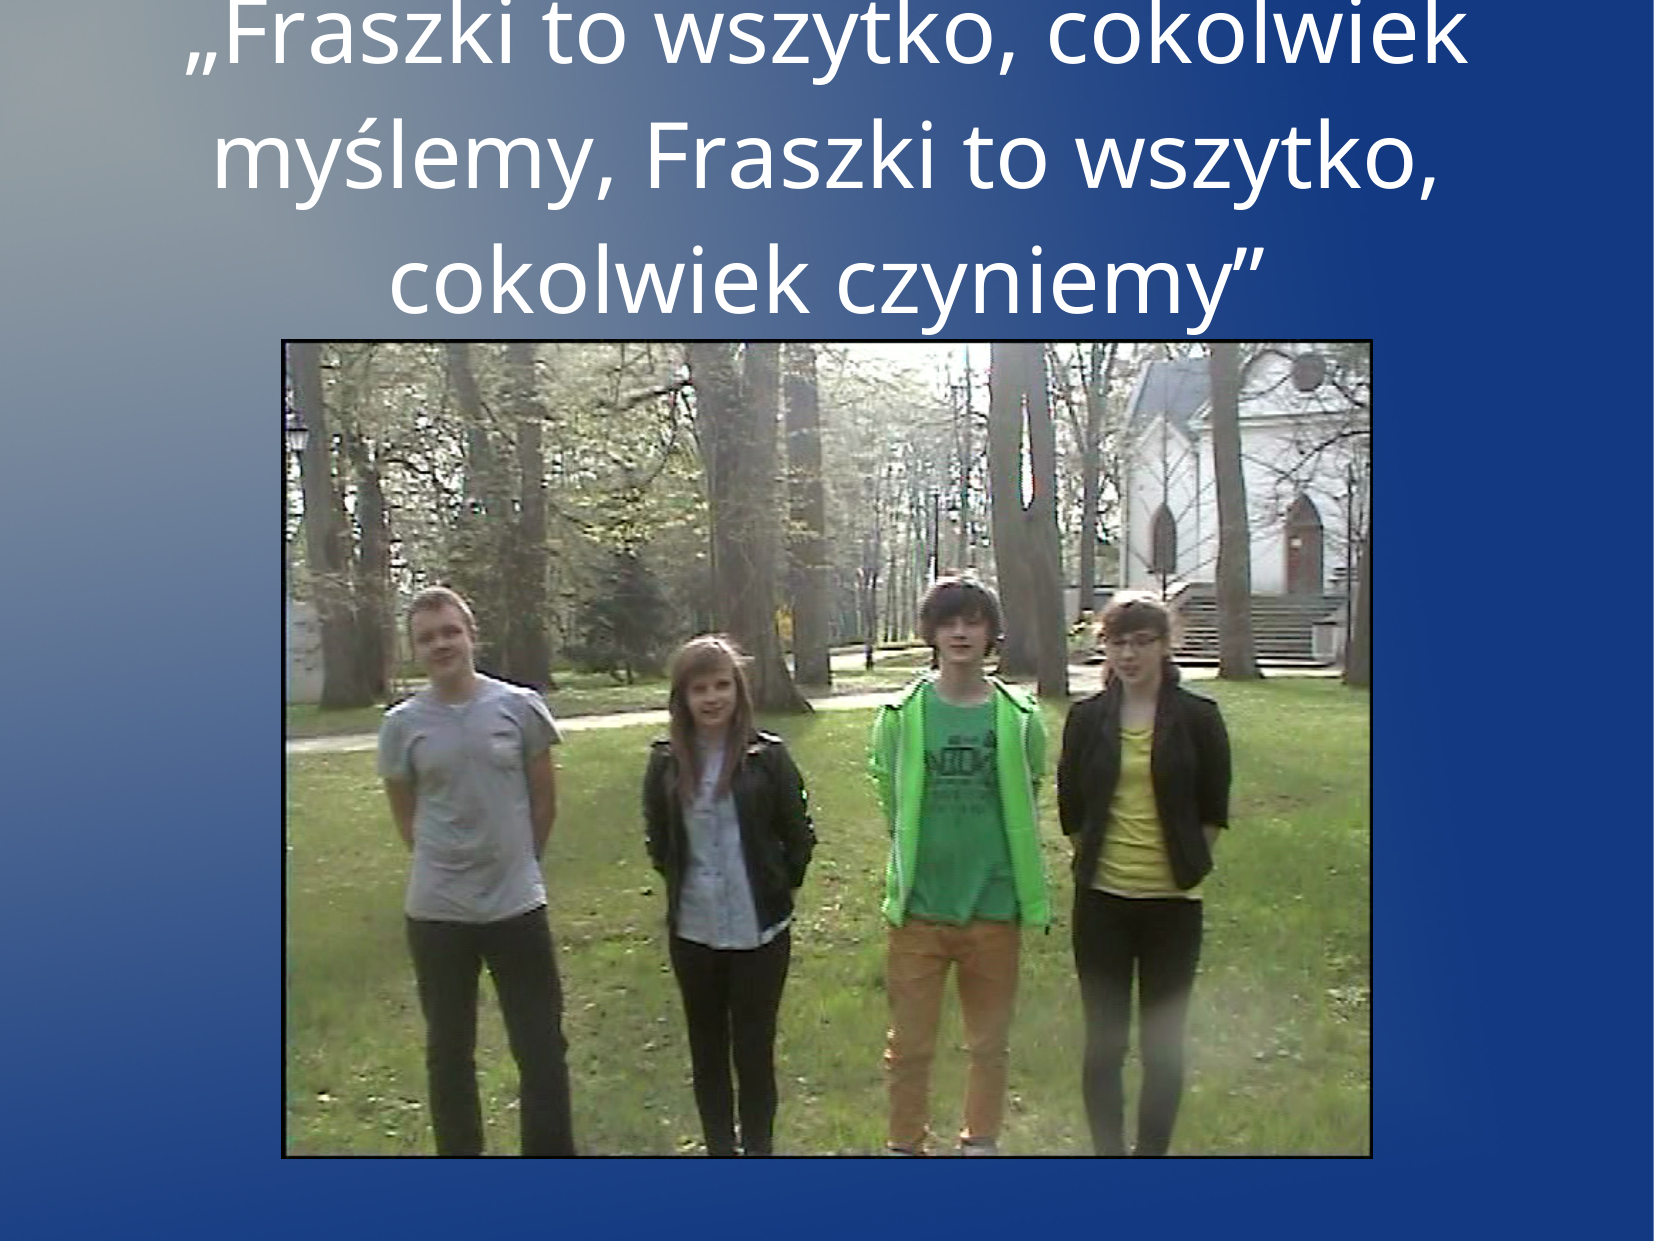

# „Fraszki to wszytko, cokolwiek myślemy, Fraszki to wszytko, cokolwiek czyniemy”